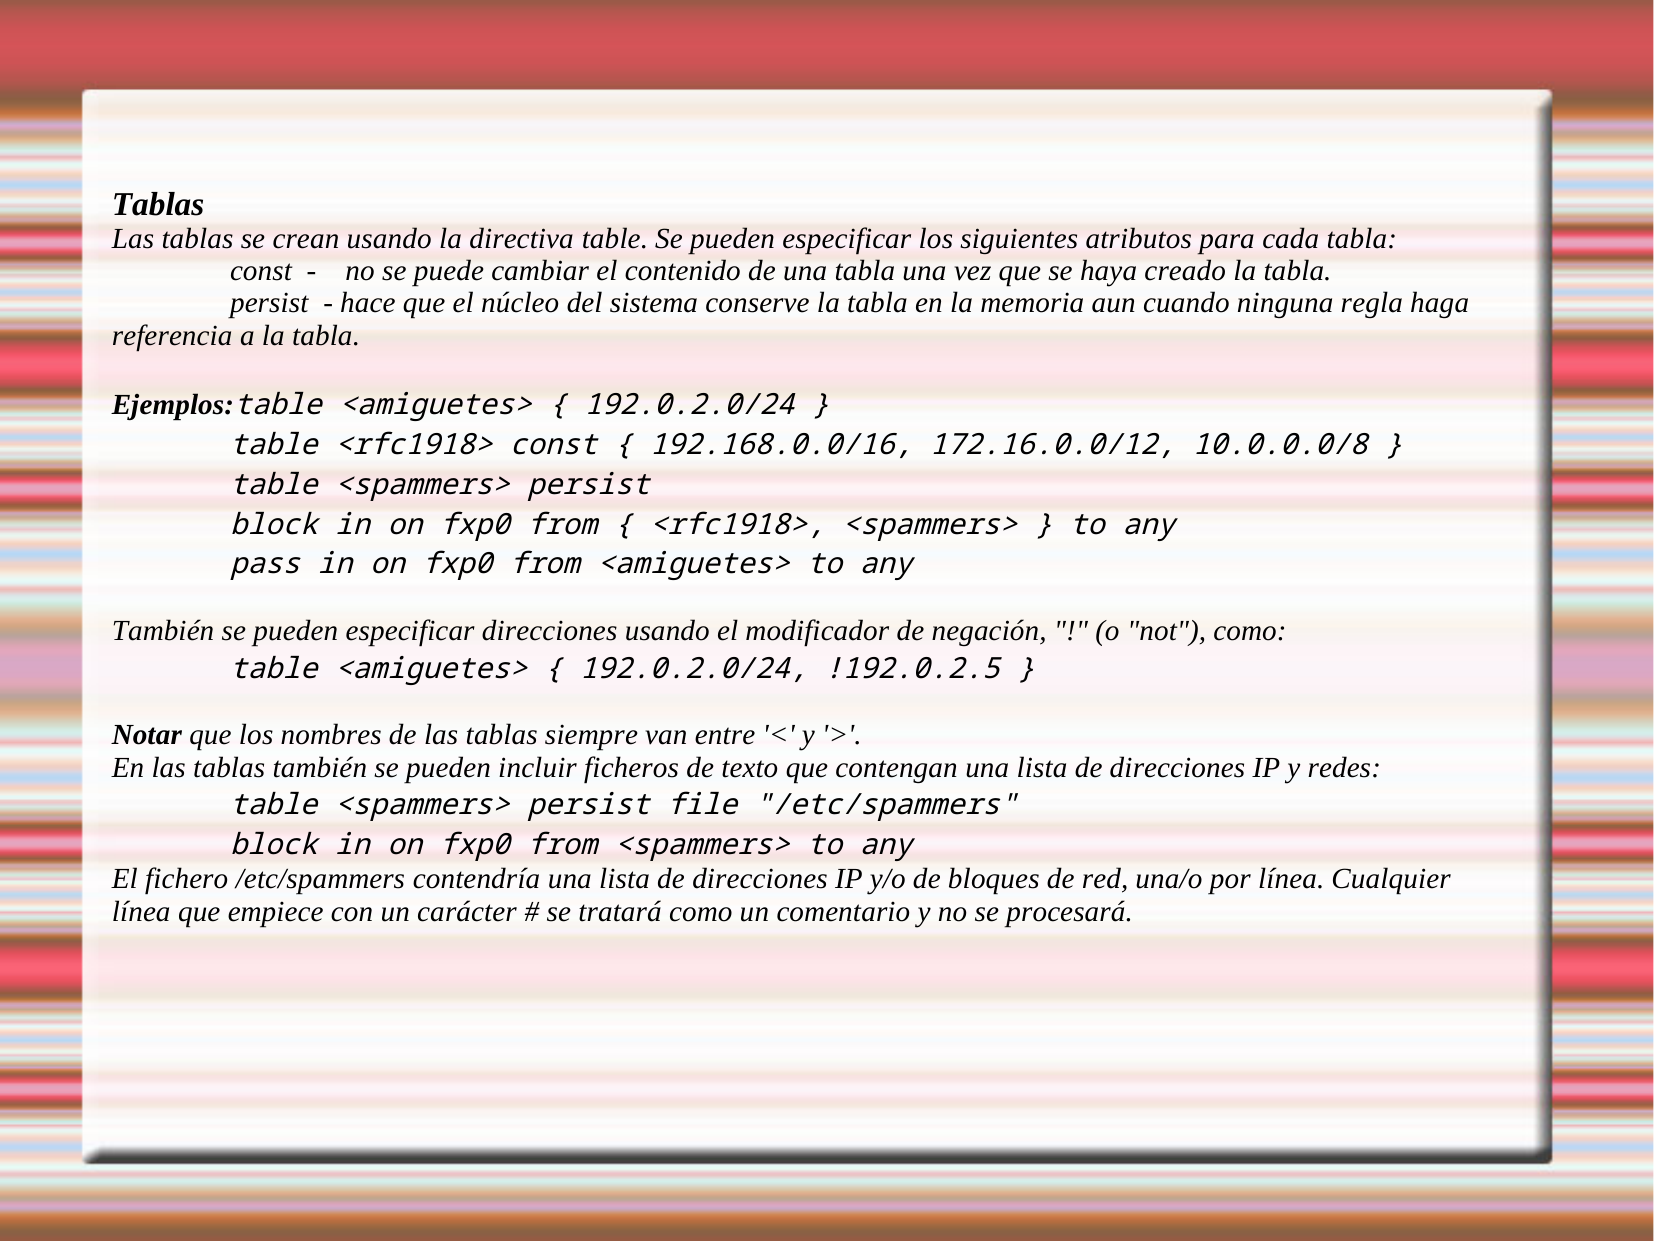

# Tablas Las tablas se crean usando la directiva table. Se pueden especificar los siguientes atributos para cada tabla: const - no se puede cambiar el contenido de una tabla una vez que se haya creado la tabla. persist - hace que el núcleo del sistema conserve la tabla en la memoria aun cuando ninguna regla haga referencia a la tabla. Ejemplos:table <amiguetes> { 192.0.2.0/24 } table <rfc1918> const { 192.168.0.0/16, 172.16.0.0/12, 10.0.0.0/8 } table <spammers> persist block in on fxp0 from { <rfc1918>, <spammers> } to any pass in on fxp0 from <amiguetes> to any También se pueden especificar direcciones usando el modificador de negación, "!" (o "not"), como: table <amiguetes> { 192.0.2.0/24, !192.0.2.5 } Notar que los nombres de las tablas siempre van entre '<' y '>'. En las tablas también se pueden incluir ficheros de texto que contengan una lista de direcciones IP y redes: table <spammers> persist file "/etc/spammers" block in on fxp0 from <spammers> to any El fichero /etc/spammers contendría una lista de direcciones IP y/o de bloques de red, una/o por línea. Cualquier línea que empiece con un carácter # se tratará como un comentario y no se procesará.